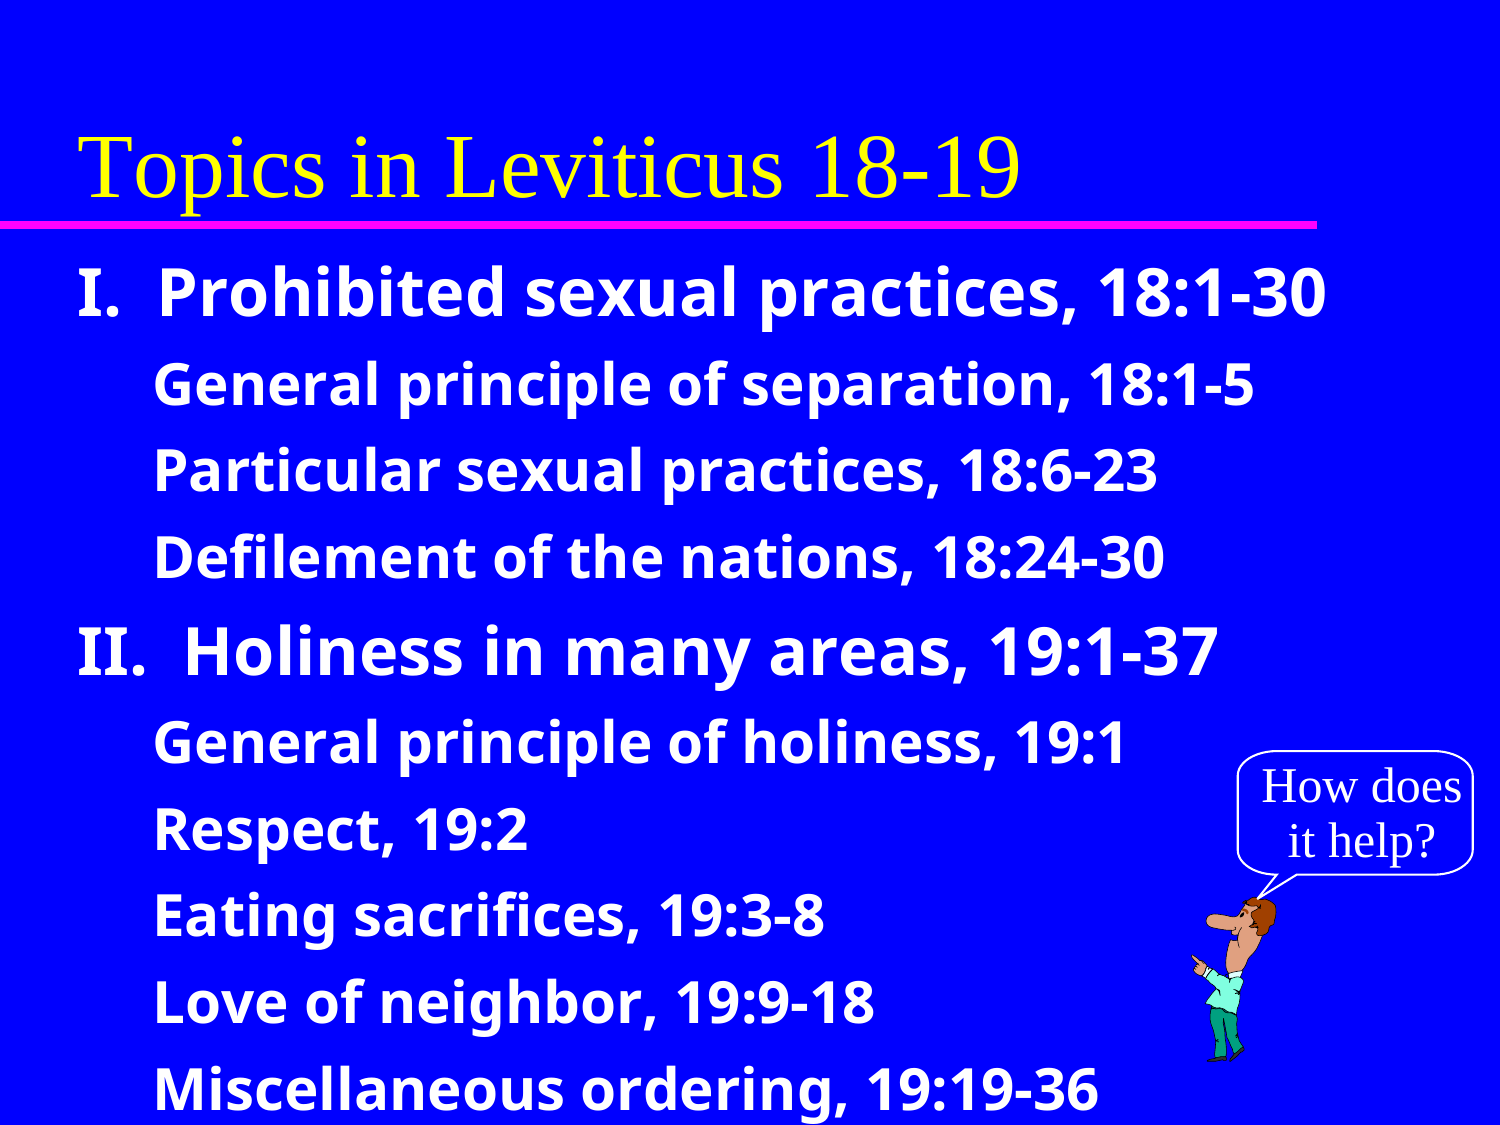

# Topics in Leviticus 18-19
I. Prohibited sexual practices, 18:1-30
General principle of separation, 18:1-5
Particular sexual practices, 18:6-23
Defilement of the nations, 18:24-30
II. Holiness in many areas, 19:1-37
General principle of holiness, 19:1
Respect, 19:2
Eating sacrifices, 19:3-8
Love of neighbor, 19:9-18
Miscellaneous ordering, 19:19-36
Summary: keep my decrees, 19:37
How does
it help?